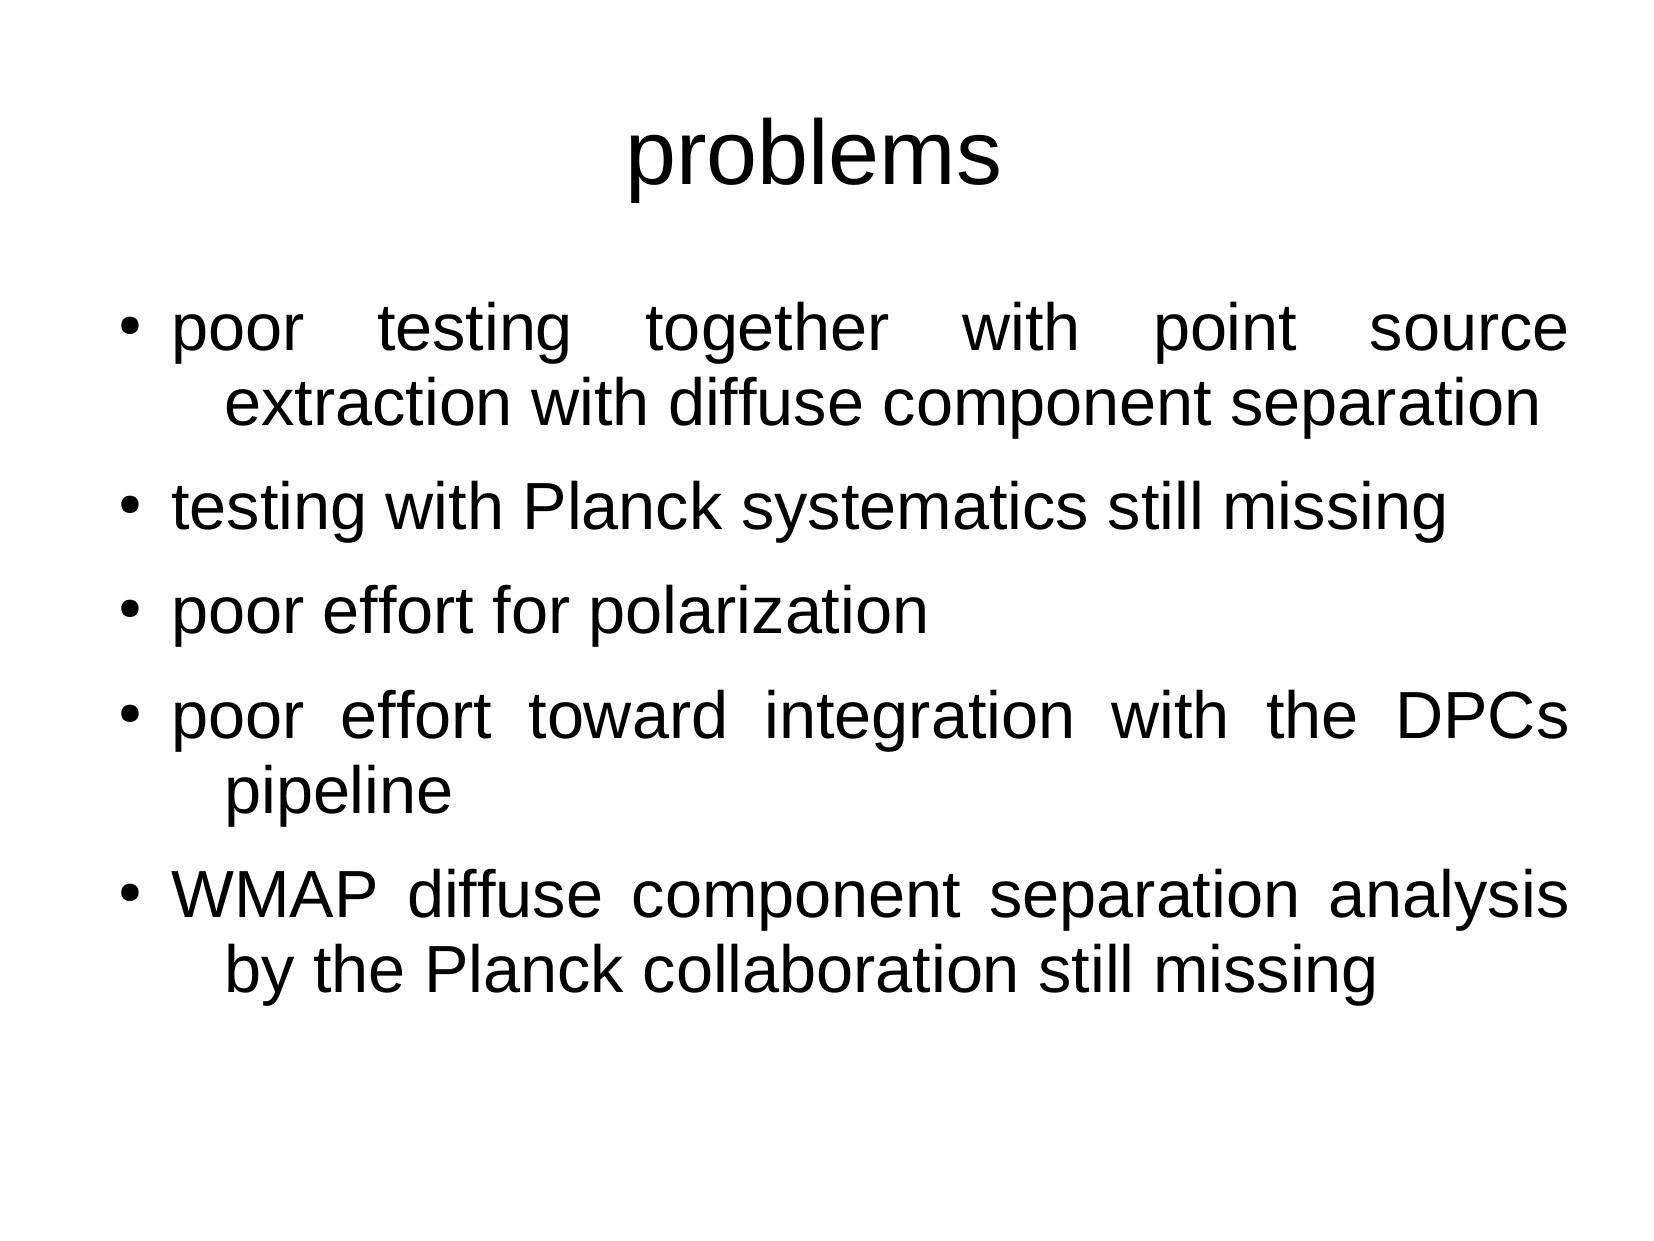

# problems
poor testing together with point source extraction with diffuse component separation
testing with Planck systematics still missing
poor effort for polarization
poor effort toward integration with the DPCs pipeline
WMAP diffuse component separation analysis by the Planck collaboration still missing